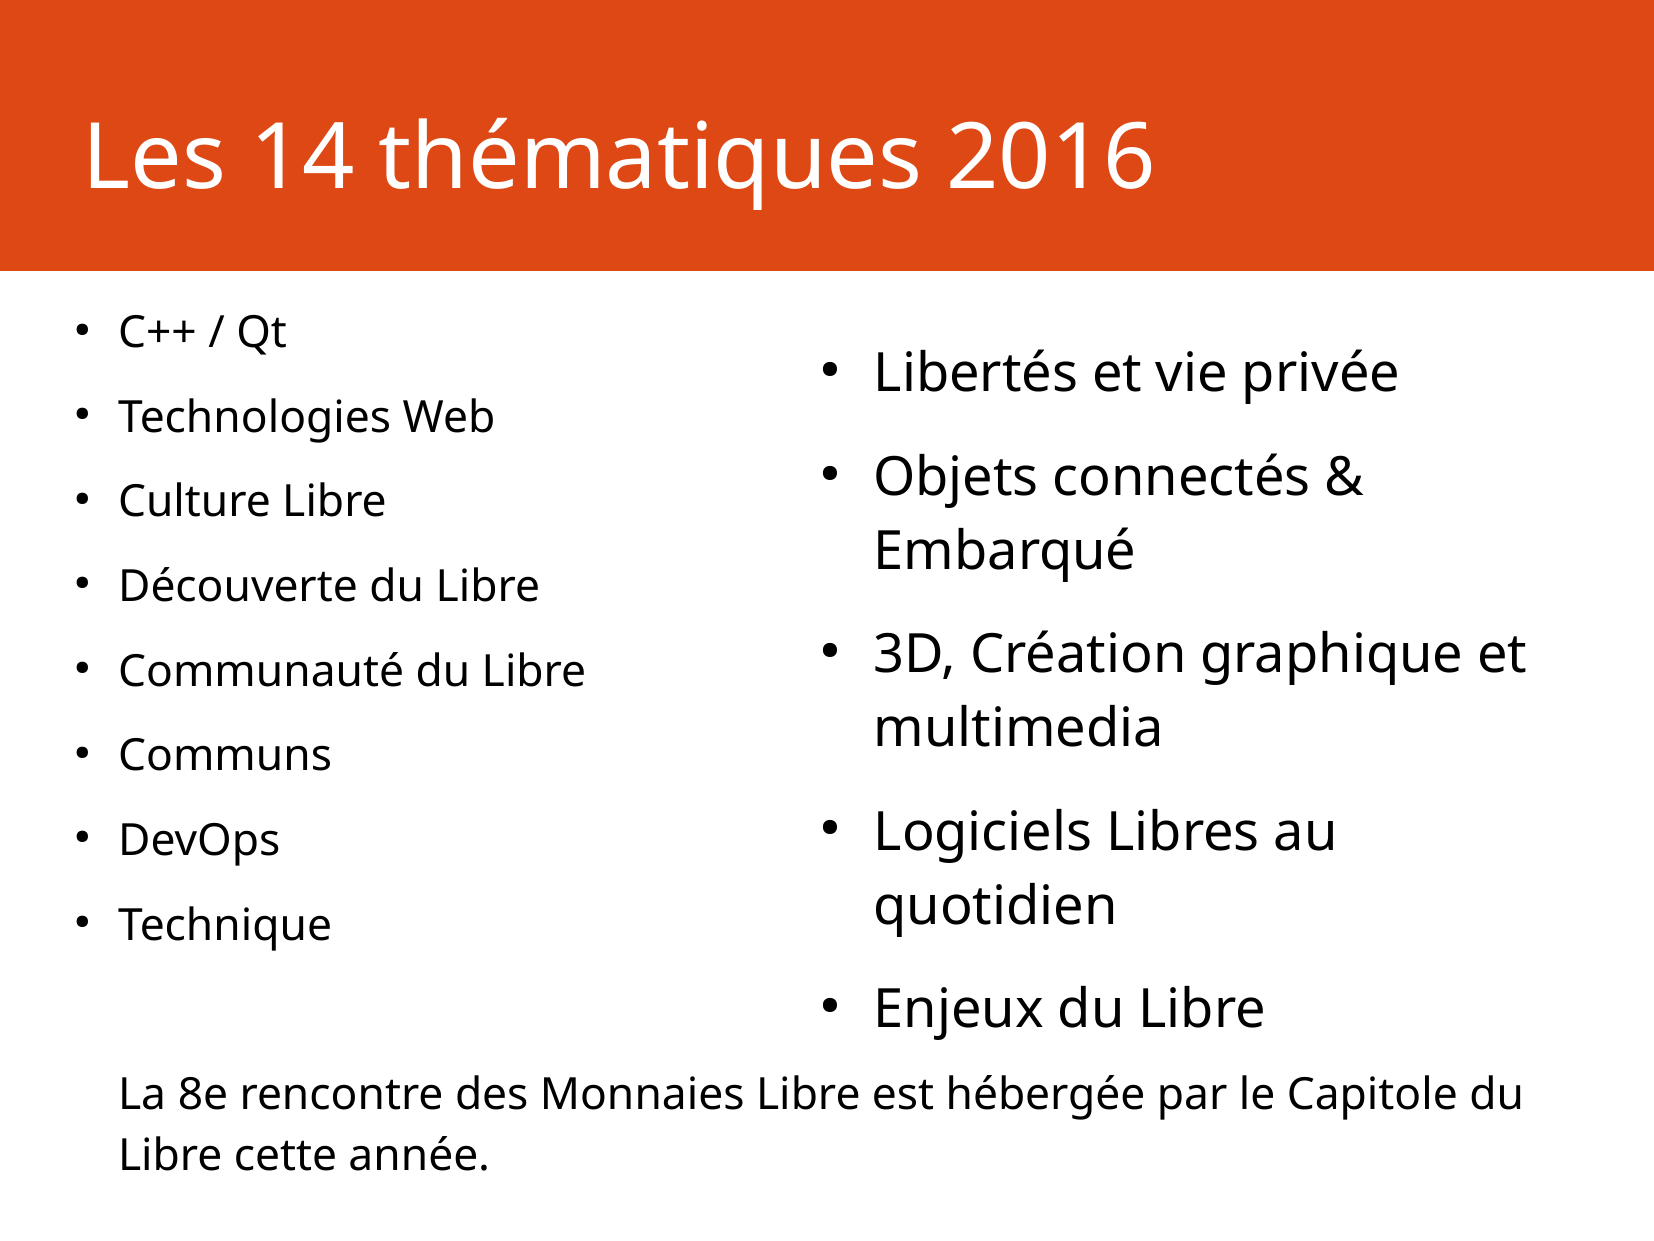

# Les 14 thématiques 2016
Libertés et vie privée
Objets connectés & Embarqué
3D, Création graphique et multimedia
Logiciels Libres au quotidien
Enjeux du Libre
C++ / Qt
Technologies Web
Culture Libre
Découverte du Libre
Communauté du Libre
Communs
DevOps
Technique
La 8e rencontre des Monnaies Libre est hébergée par le Capitole du Libre cette année.